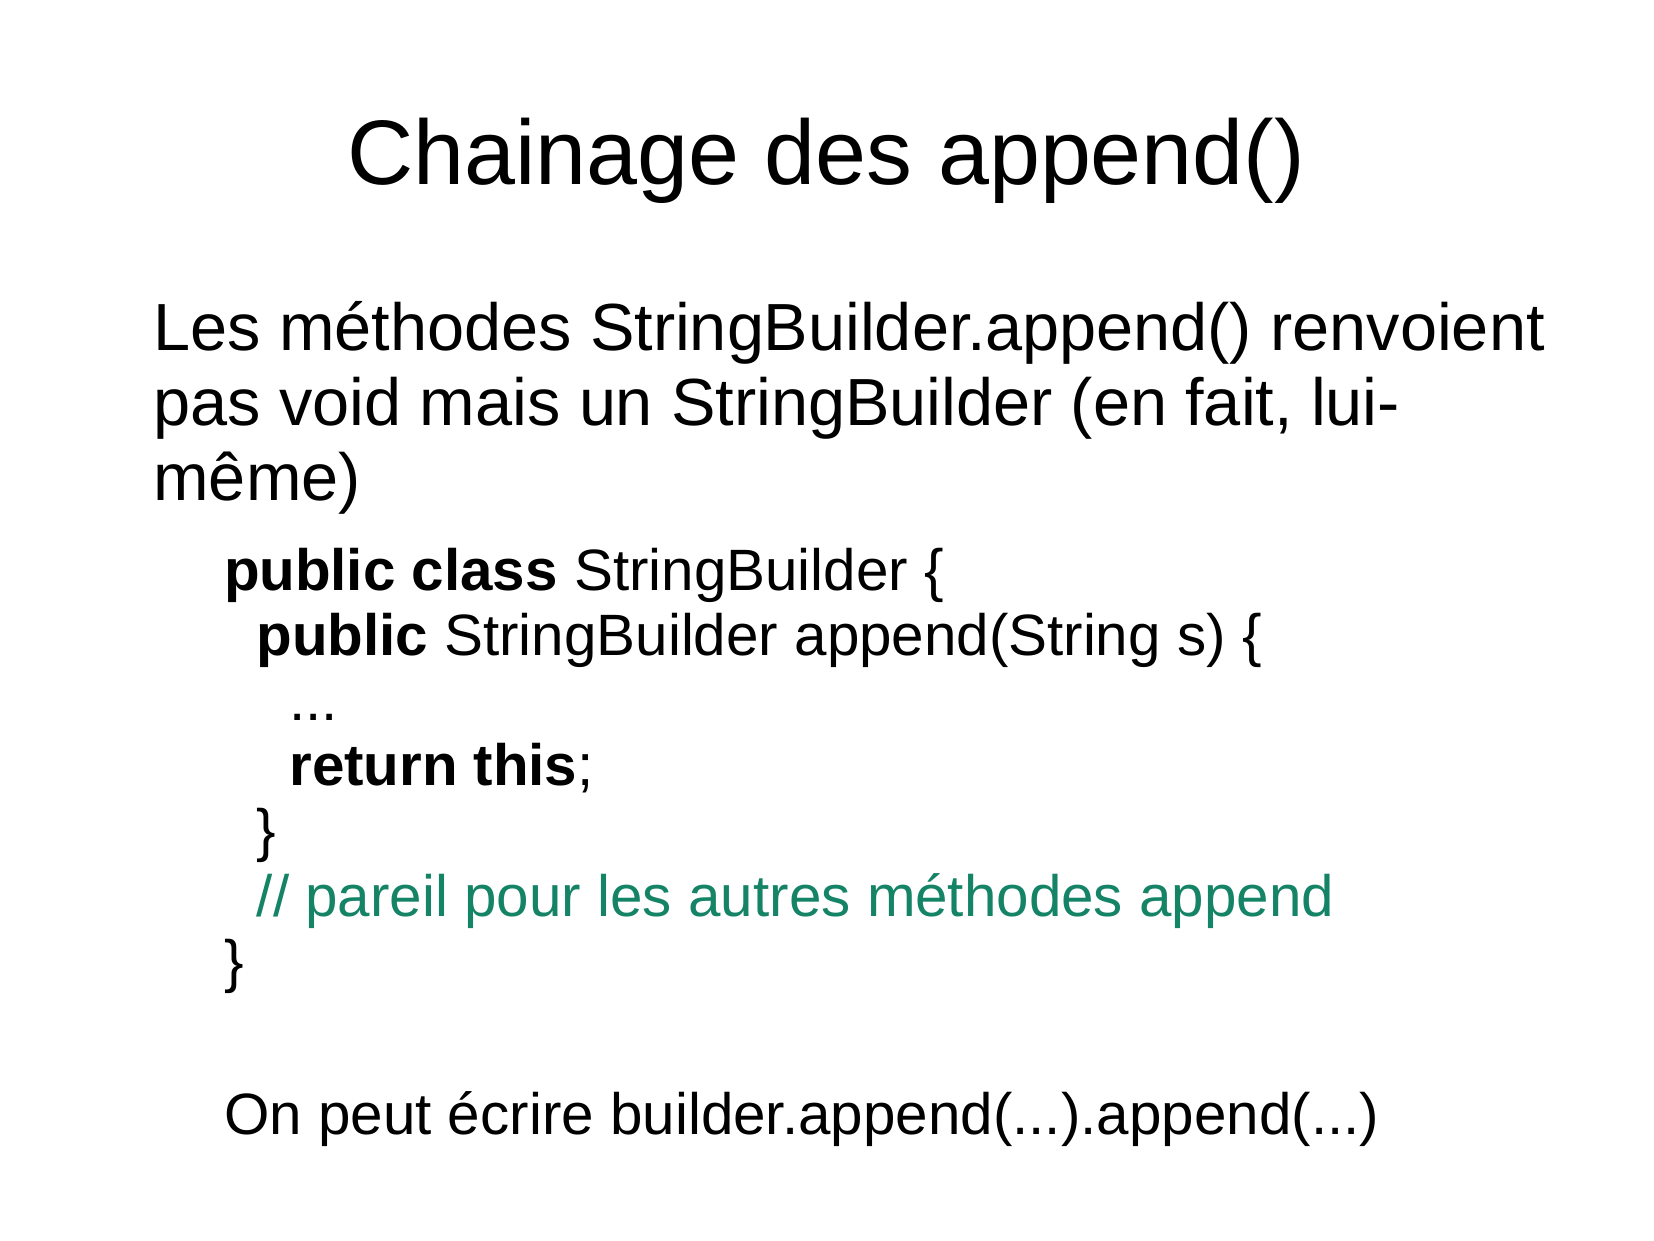

# Chainage des append()
Les méthodes StringBuilder.append() renvoient pas void mais un StringBuilder (en fait, lui-même)
public class StringBuilder {
 public StringBuilder append(String s) {
 ...
 return this;
 }
 // pareil pour les autres méthodes append
}
On peut écrire builder.append(...).append(...)